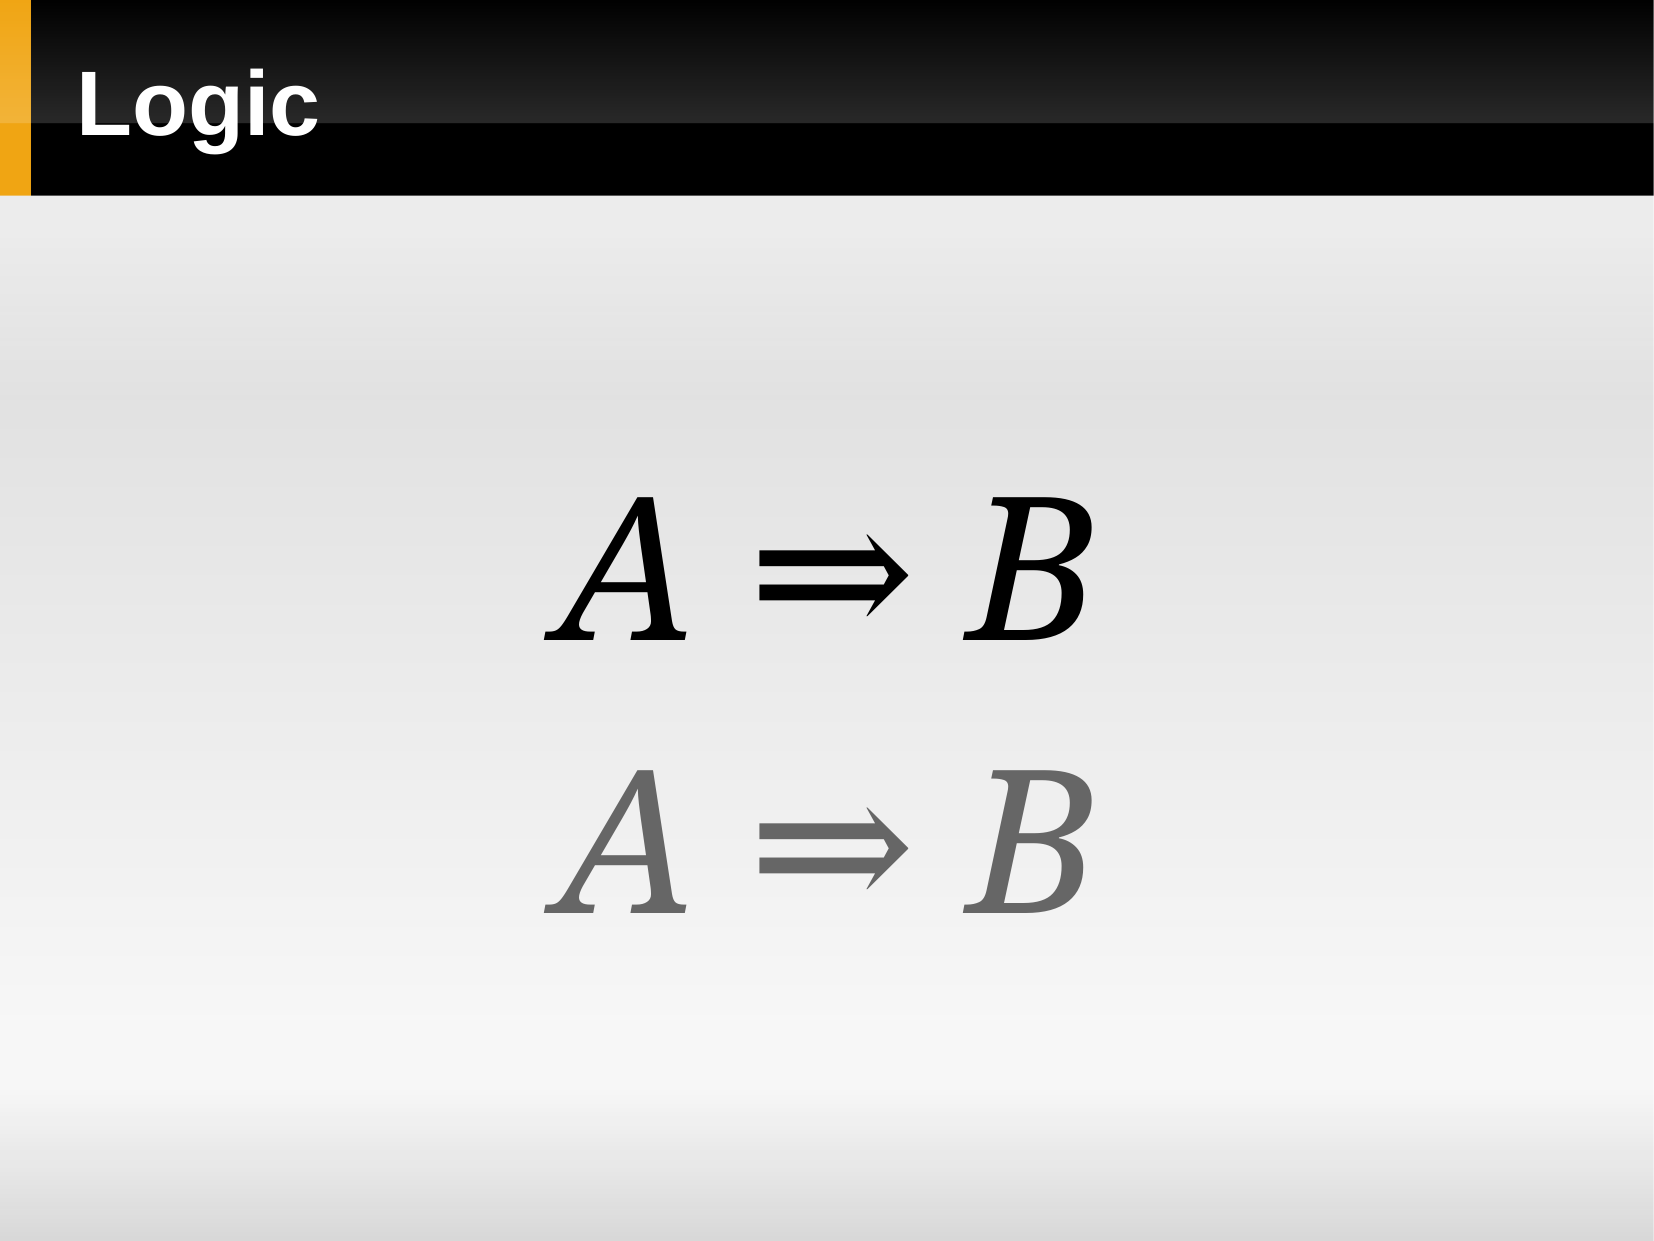

# Logic
A ⇒ B
A ⇒ B